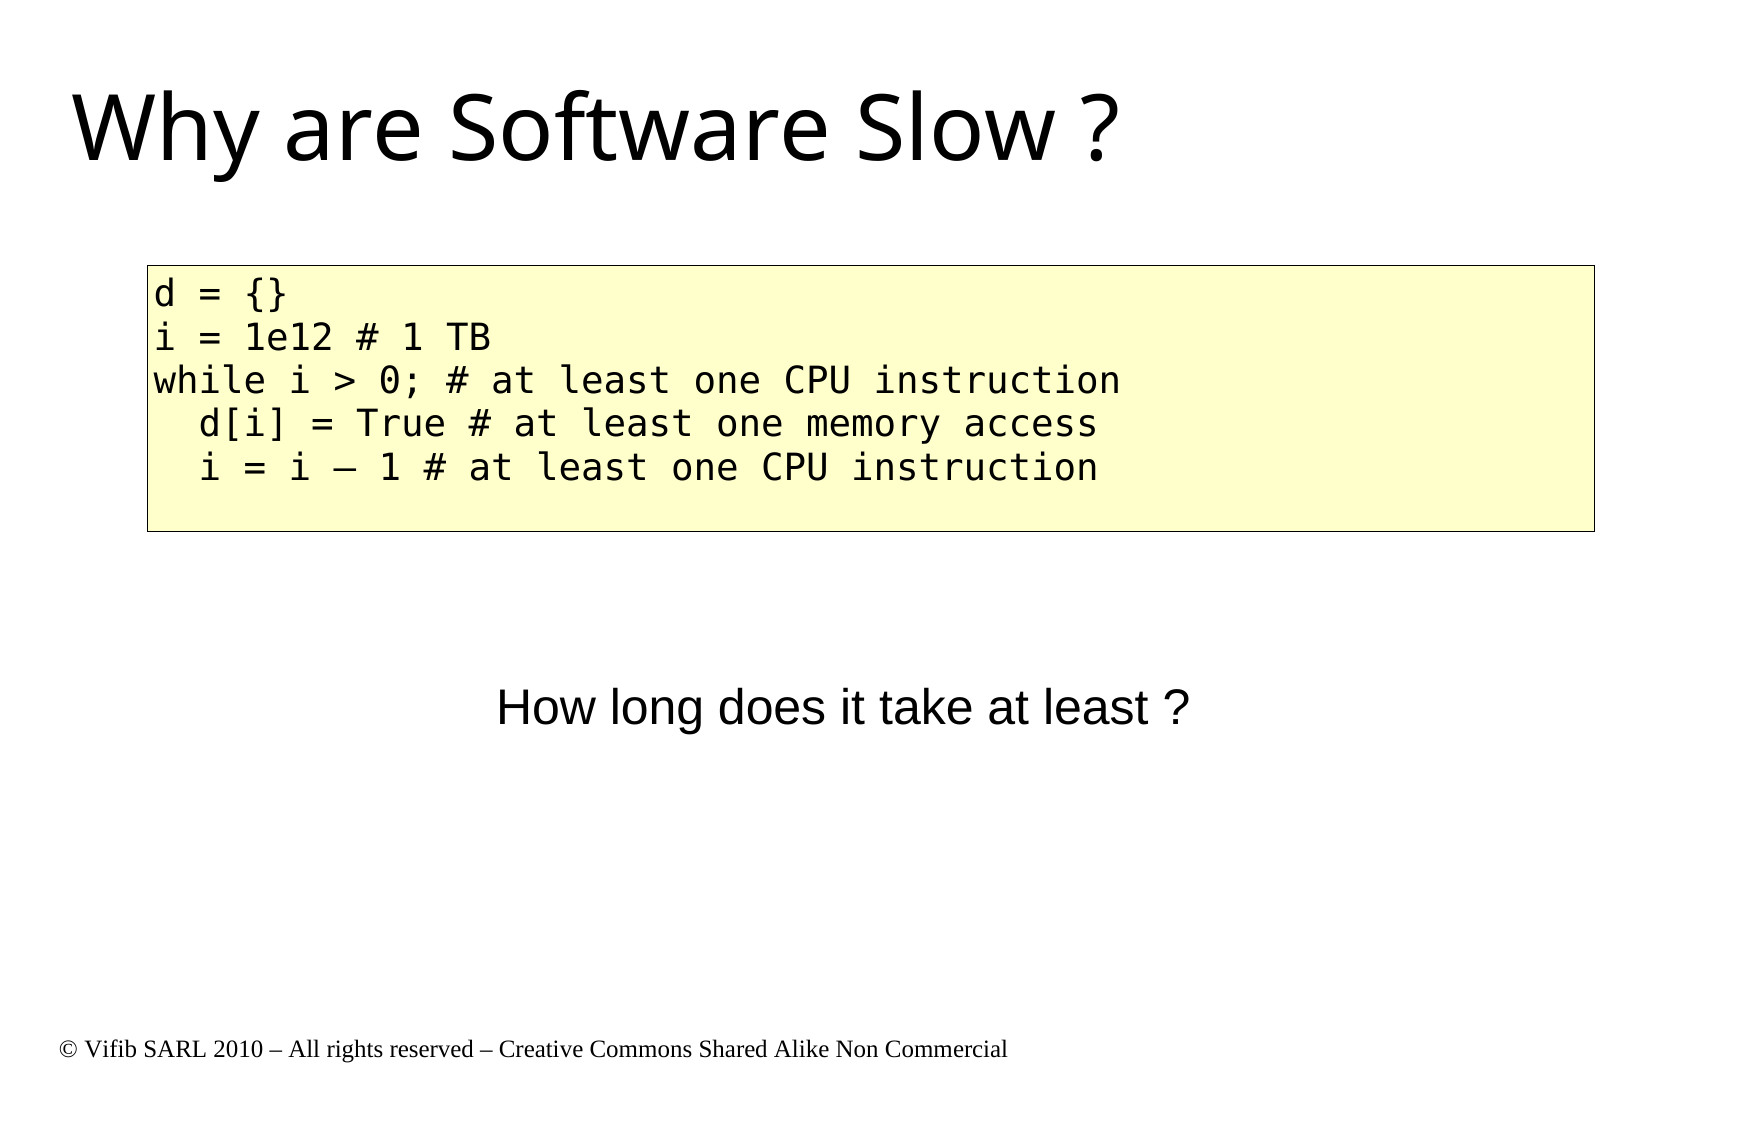

# Why are Software Slow ?
d = {}
i = 1e12 # 1 TB
while i > 0; # at least one CPU instruction
 d[i] = True # at least one memory access
 i = i – 1 # at least one CPU instruction
How long does it take at least ?